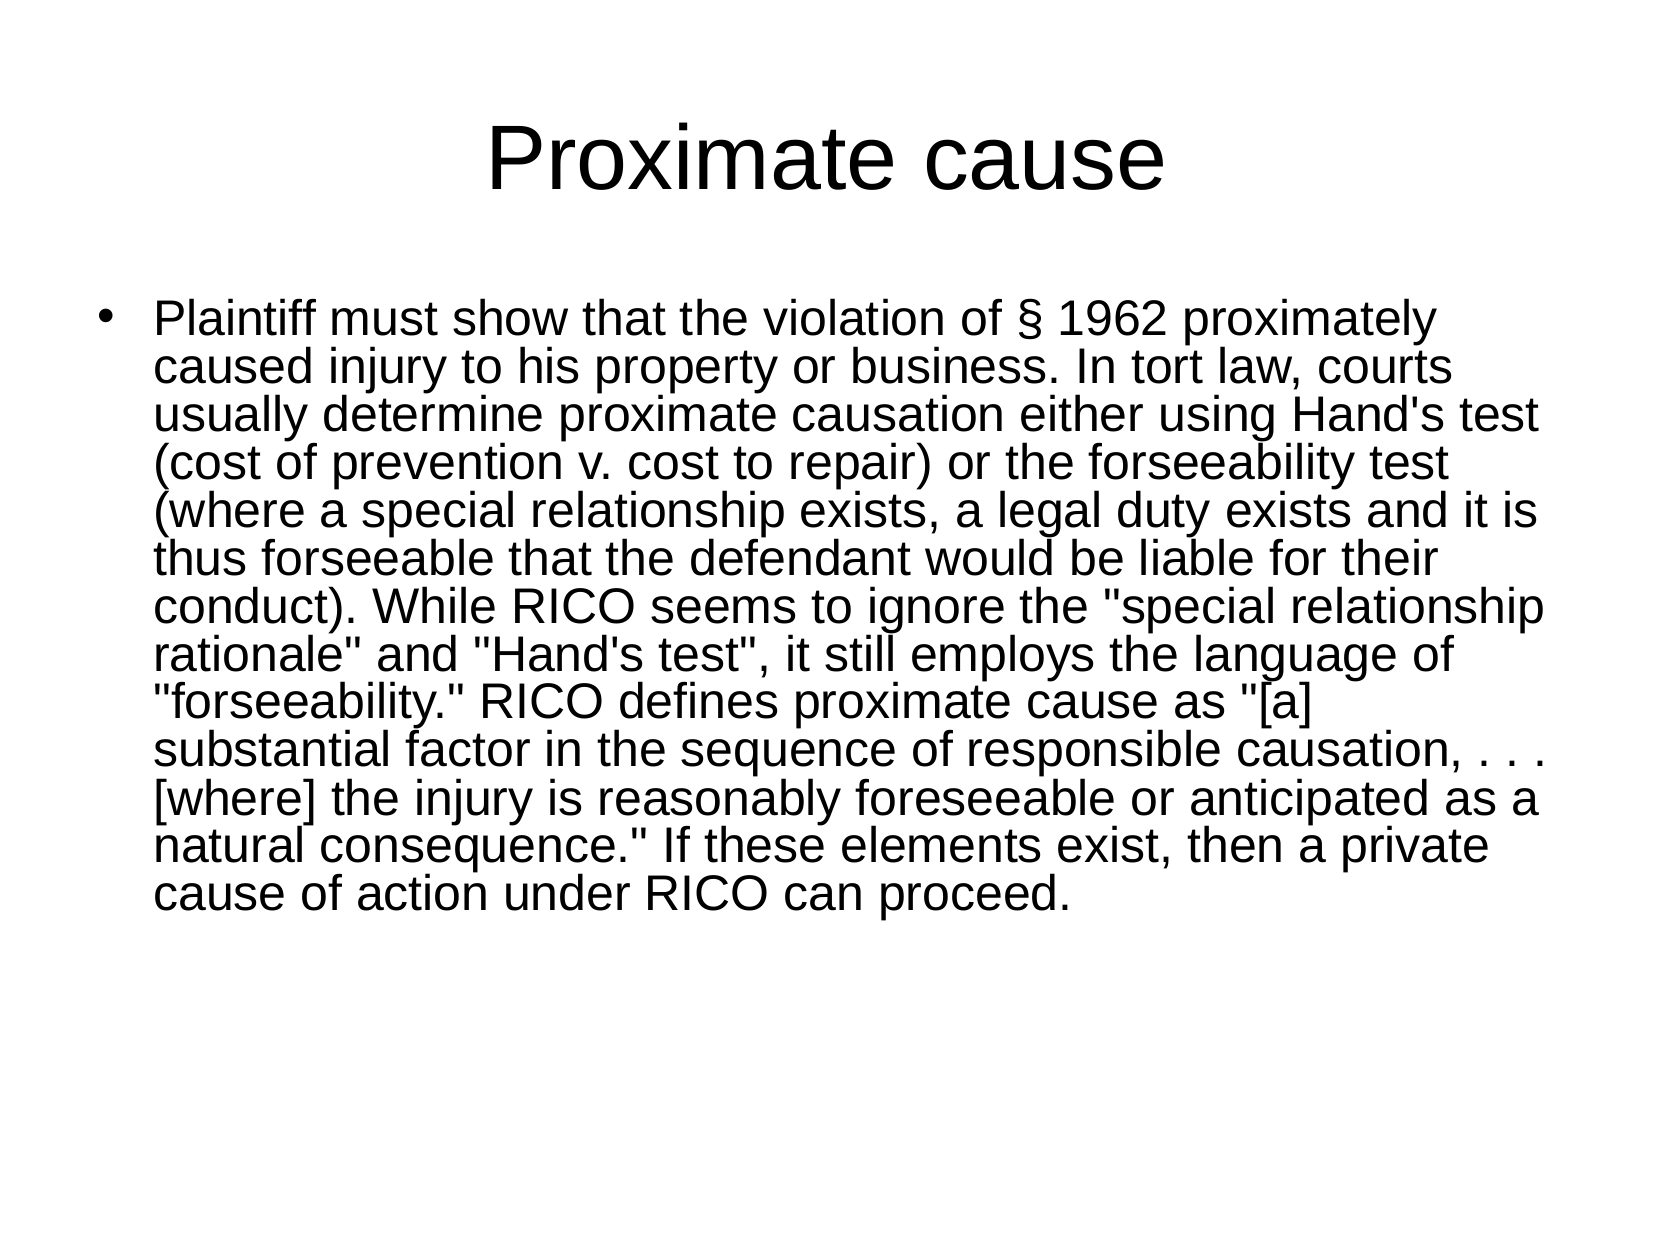

# Proximate cause
Plaintiff must show that the violation of § 1962 proximately caused injury to his property or business. In tort law, courts usually determine proximate causation either using Hand's test (cost of prevention v. cost to repair) or the forseeability test (where a special relationship exists, a legal duty exists and it is thus forseeable that the defendant would be liable for their conduct). While RICO seems to ignore the "special relationship rationale" and "Hand's test", it still employs the language of "forseeability." RICO defines proximate cause as "[a] substantial factor in the sequence of responsible causation, . . .[where] the injury is reasonably foreseeable or anticipated as a natural consequence." If these elements exist, then a private cause of action under RICO can proceed.